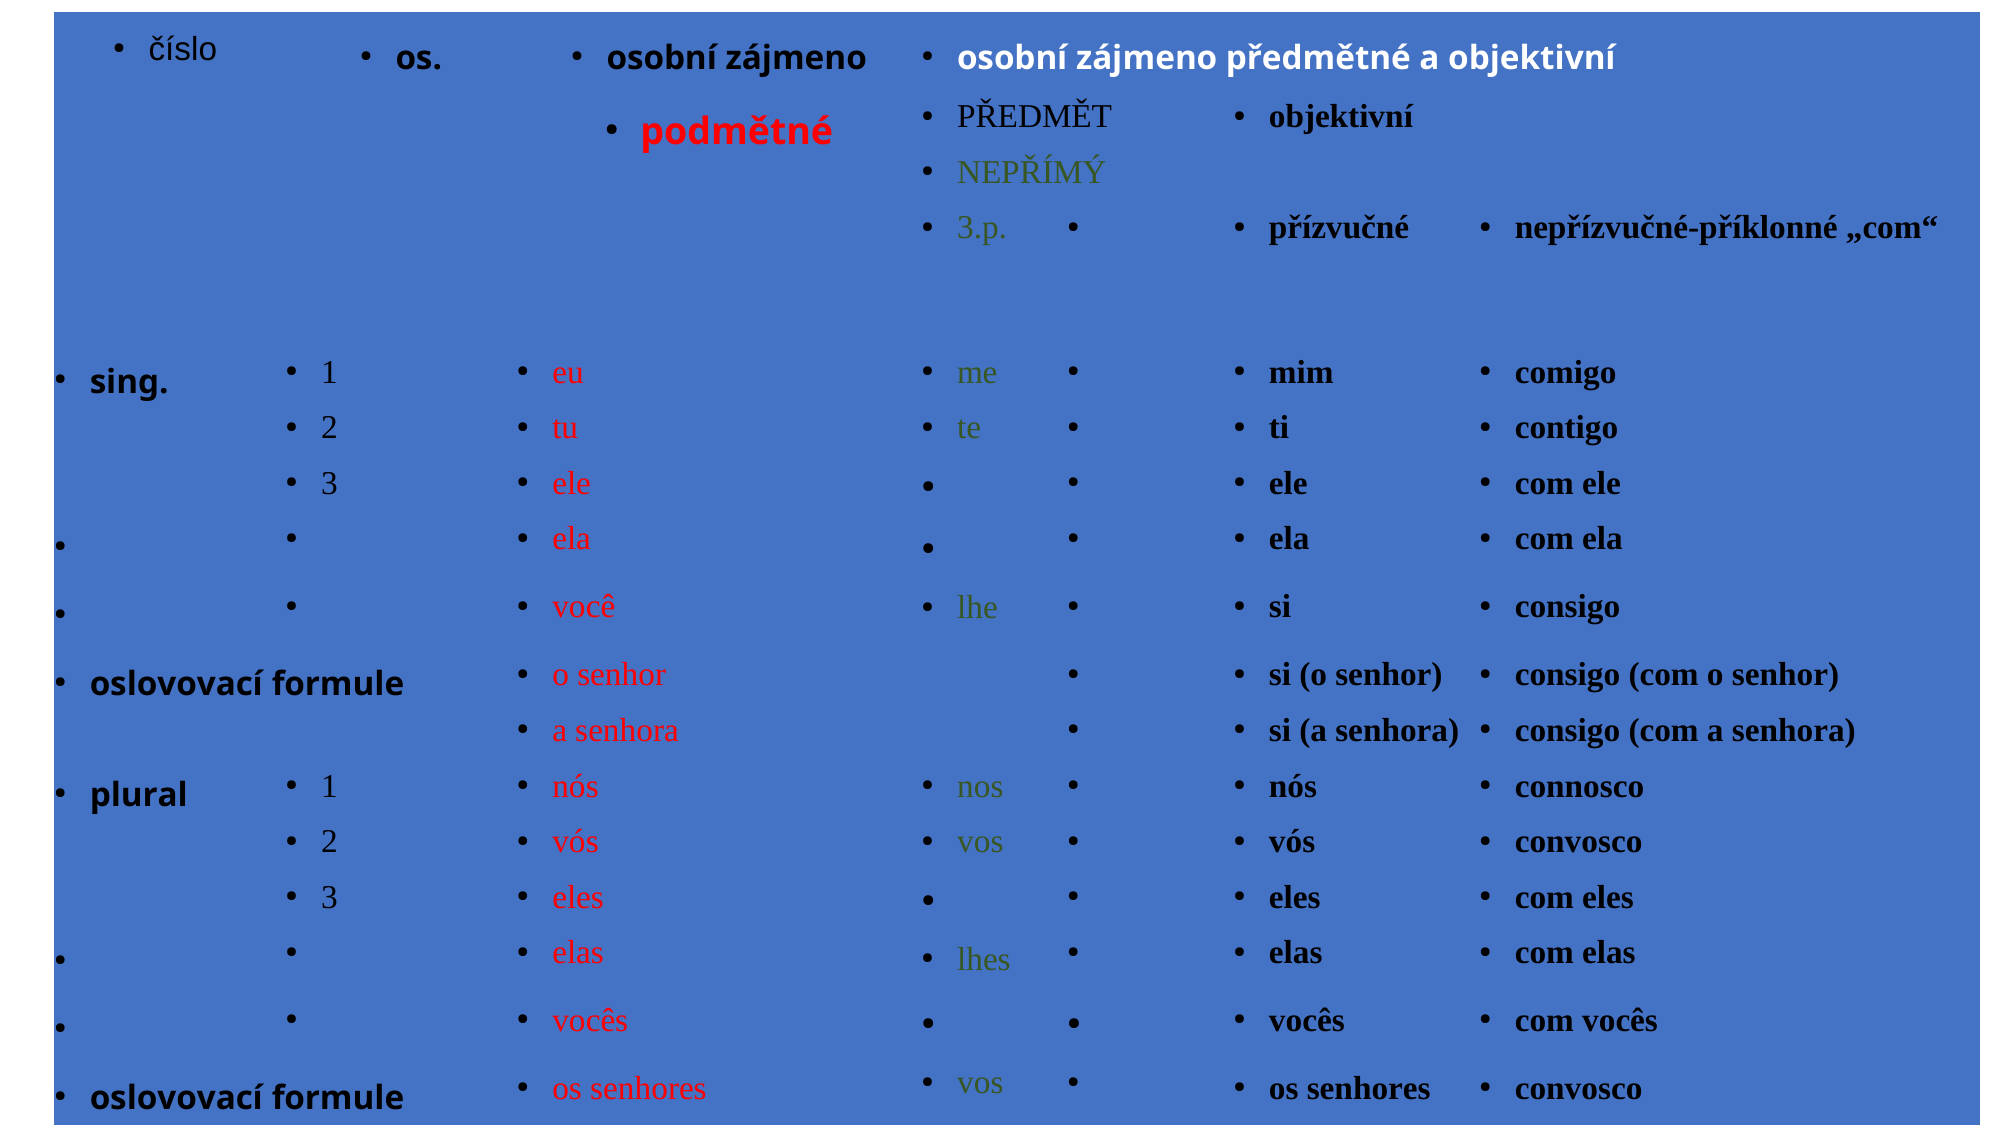

| číslo | os. | osobní zájmeno podmětné | osobní zájmeno předmětné a objektivní | | | |
| --- | --- | --- | --- | --- | --- | --- |
| | | | PŘEDMĚT NEPŘÍMÝ PŘÍMÝ | | objektivní | |
| | | | 3.p. | 4.p. | přízvučné | nepřízvučné-příklonné „com“ |
| sing. | 1 | eu | me | me | mim | comigo |
| | 2 | tu | te | te | ti | contigo |
| | 3 | ele | lhe | o | ele | com ele |
| | | ela | | a | ela | com ela |
| | | você | | o,a | si | consigo |
| oslovovací formule | | o senhor | | o | si (o senhor) | consigo (com o senhor) |
| | | a senhora | | a | si (a senhora) | consigo (com a senhora) |
| plural | 1 | nós | nos | nos | nós | connosco |
| | 2 | vós | vos | vos | vós | convosco |
| | 3 | eles | lhes | os | eles | com eles |
| | | elas | | as | elas | com elas |
| | | vocês | vos | vos | vocês | com vocês |
| oslovovací formule | | os senhores | | | os senhores | convosco |
| | | as senhoras | | | as senhoras | convosco |